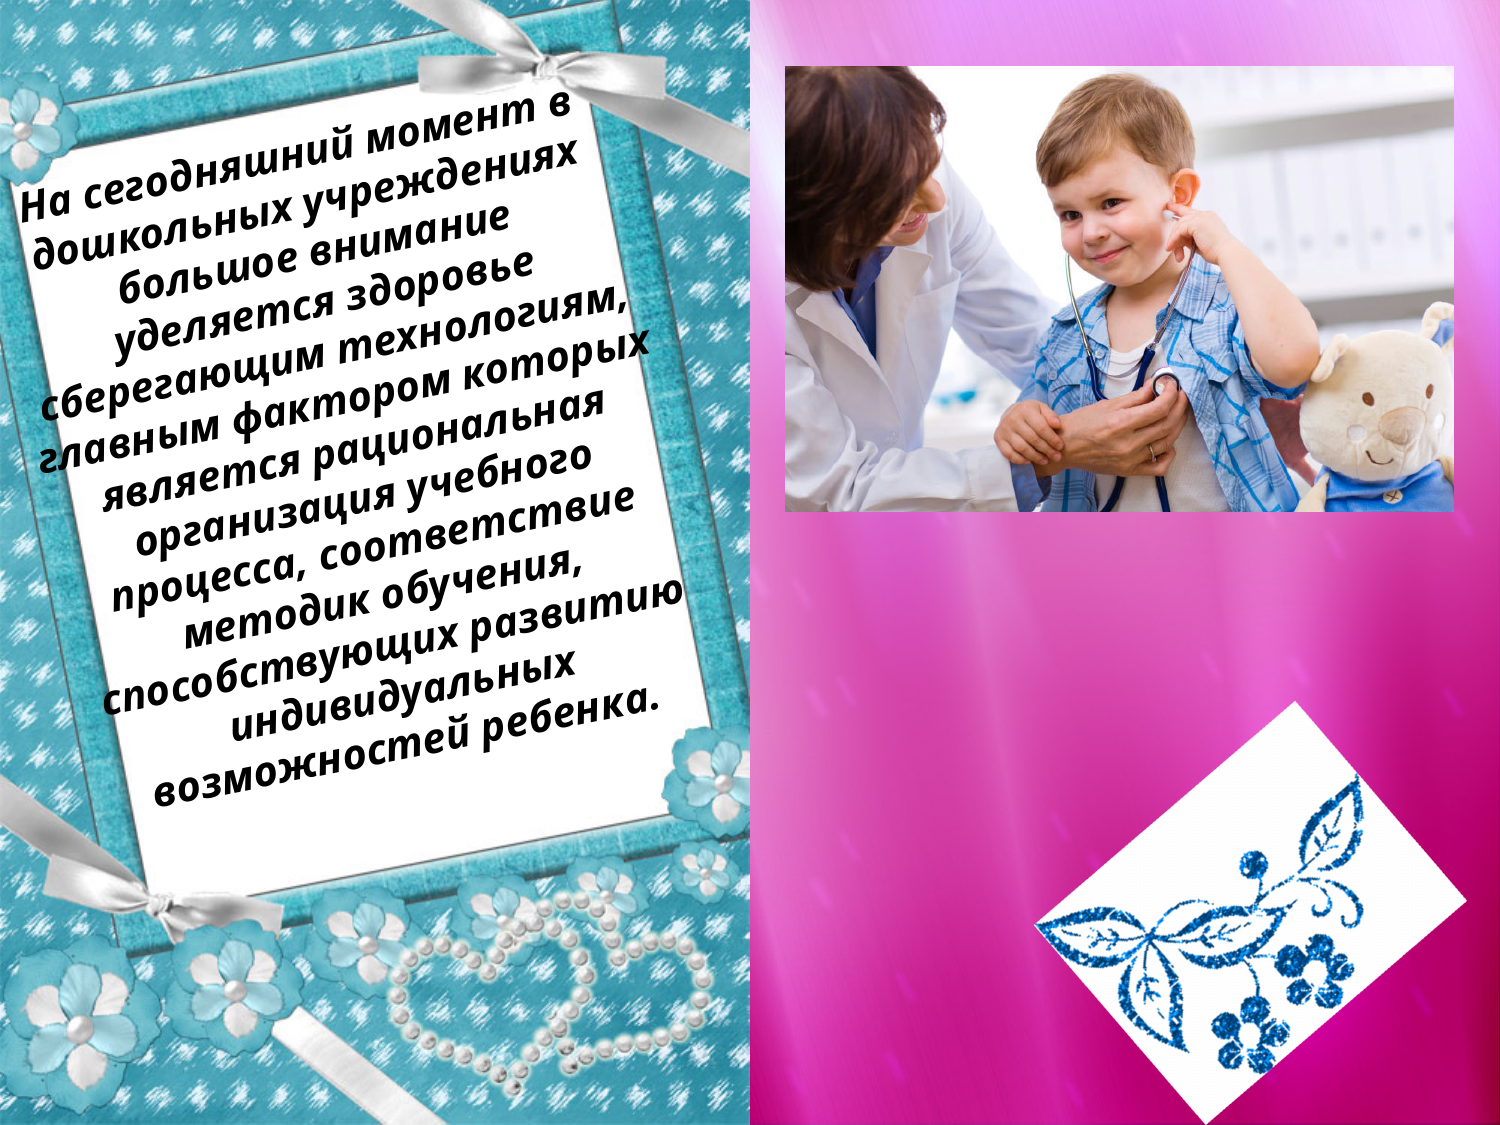

На сегодняшний момент в дошкольных учреждениях большое внимание уделяется здоровье сберегающим технологиям, главным фактором которых является рациональная организация учебного процесса, соответствие методик обучения, способствующих развитию индивидуальных возможностей ребенка.